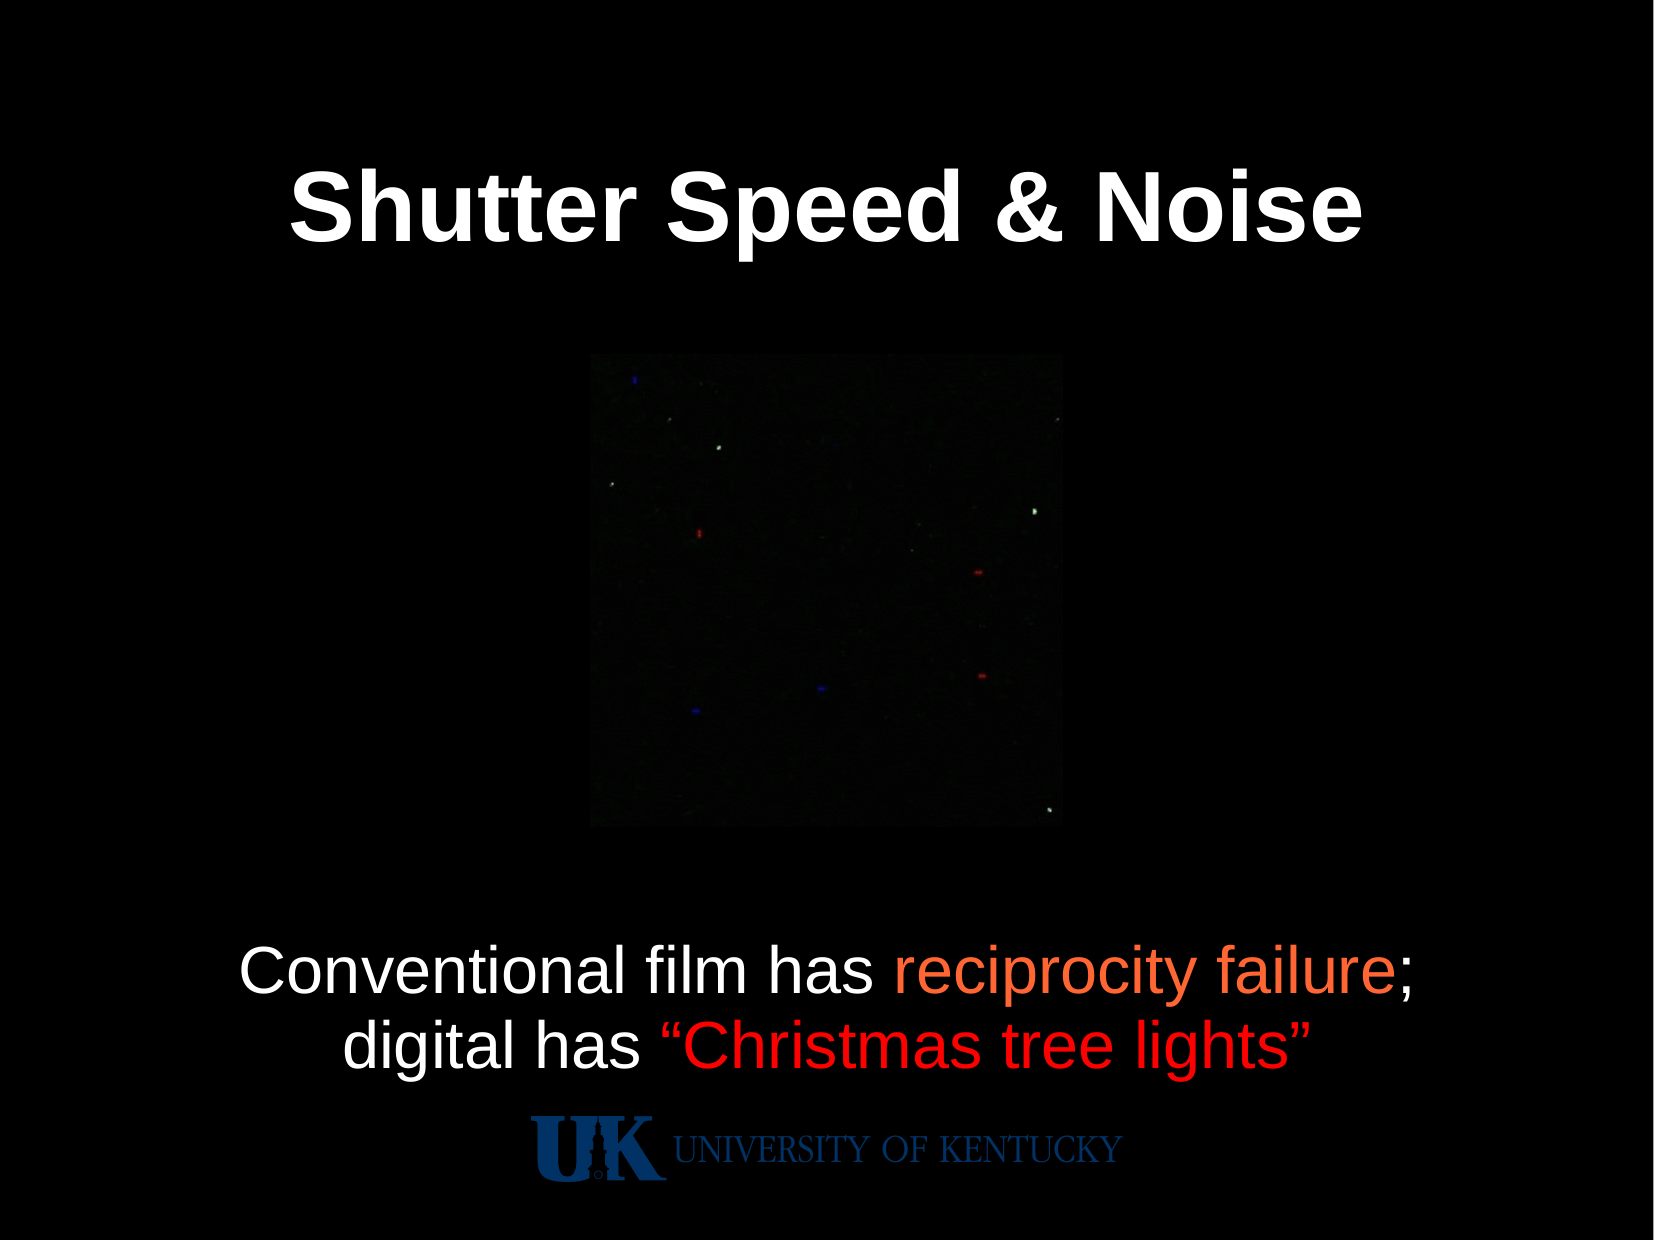

# Shutter Speed & Noise
Conventional film has reciprocity failure;
digital has “Christmas tree lights”